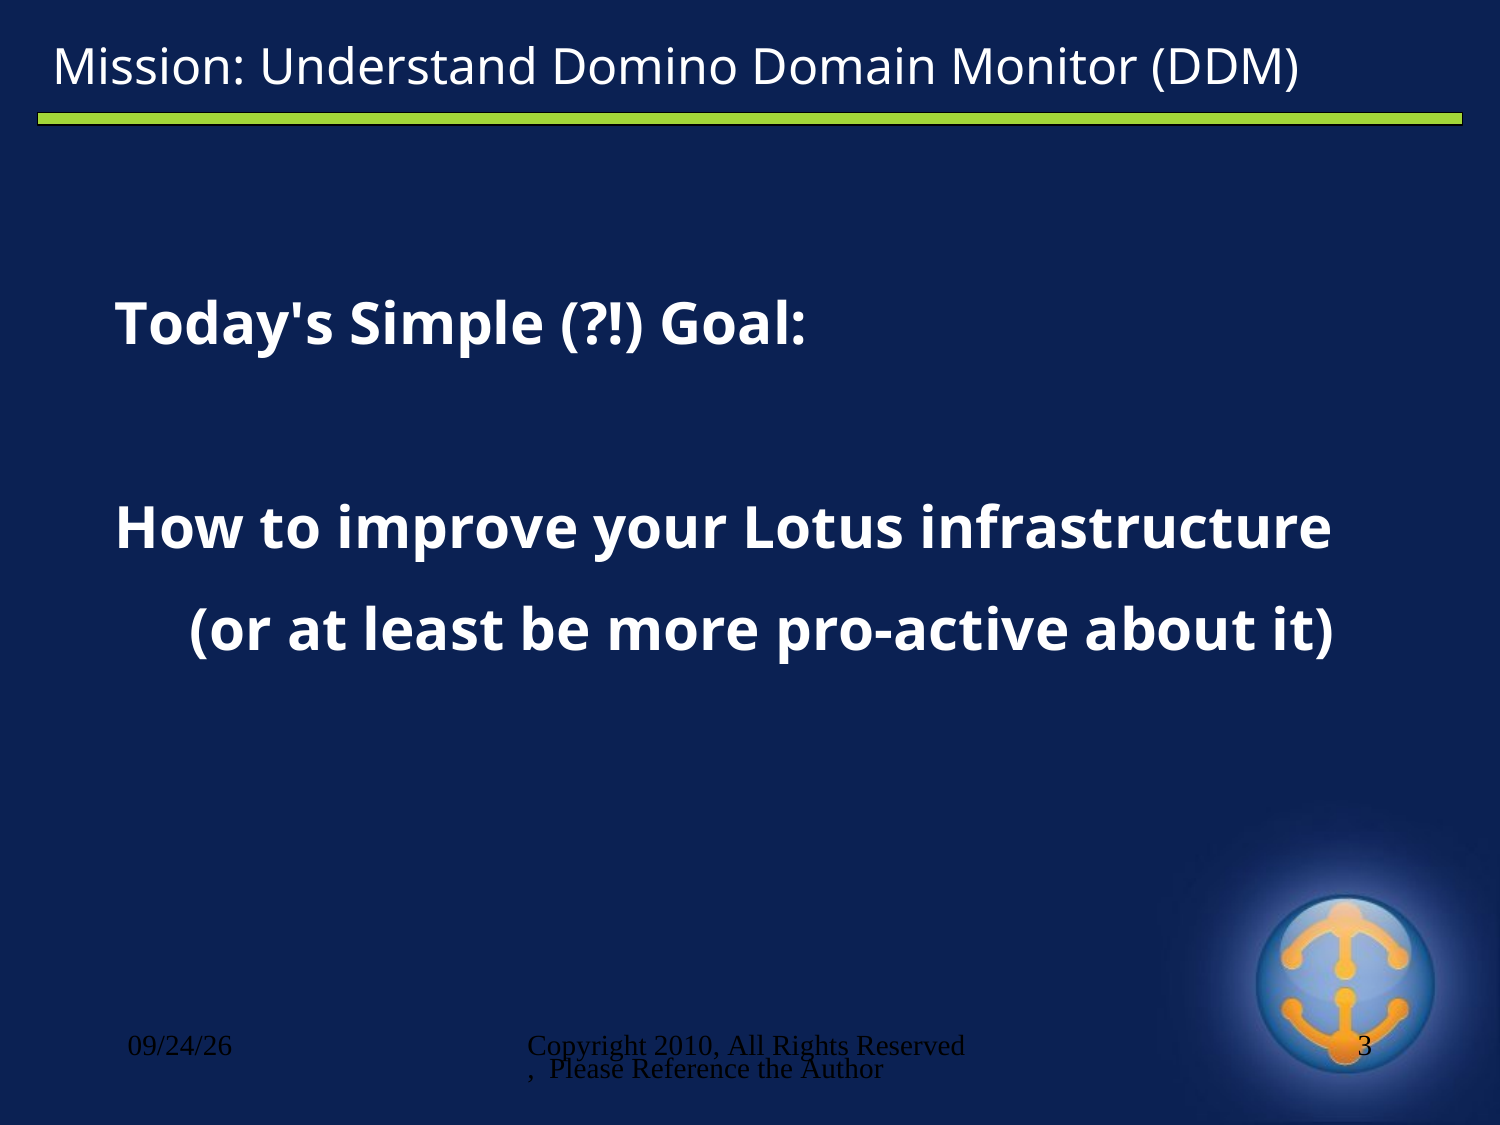

Mission: Understand Domino Domain Monitor (DDM)
Today's Simple (?!) Goal:
How to improve your Lotus infrastructure
	(or at least be more pro-active about it)
Copyright 2010, All Rights Reserved, Please Reference the Author
3